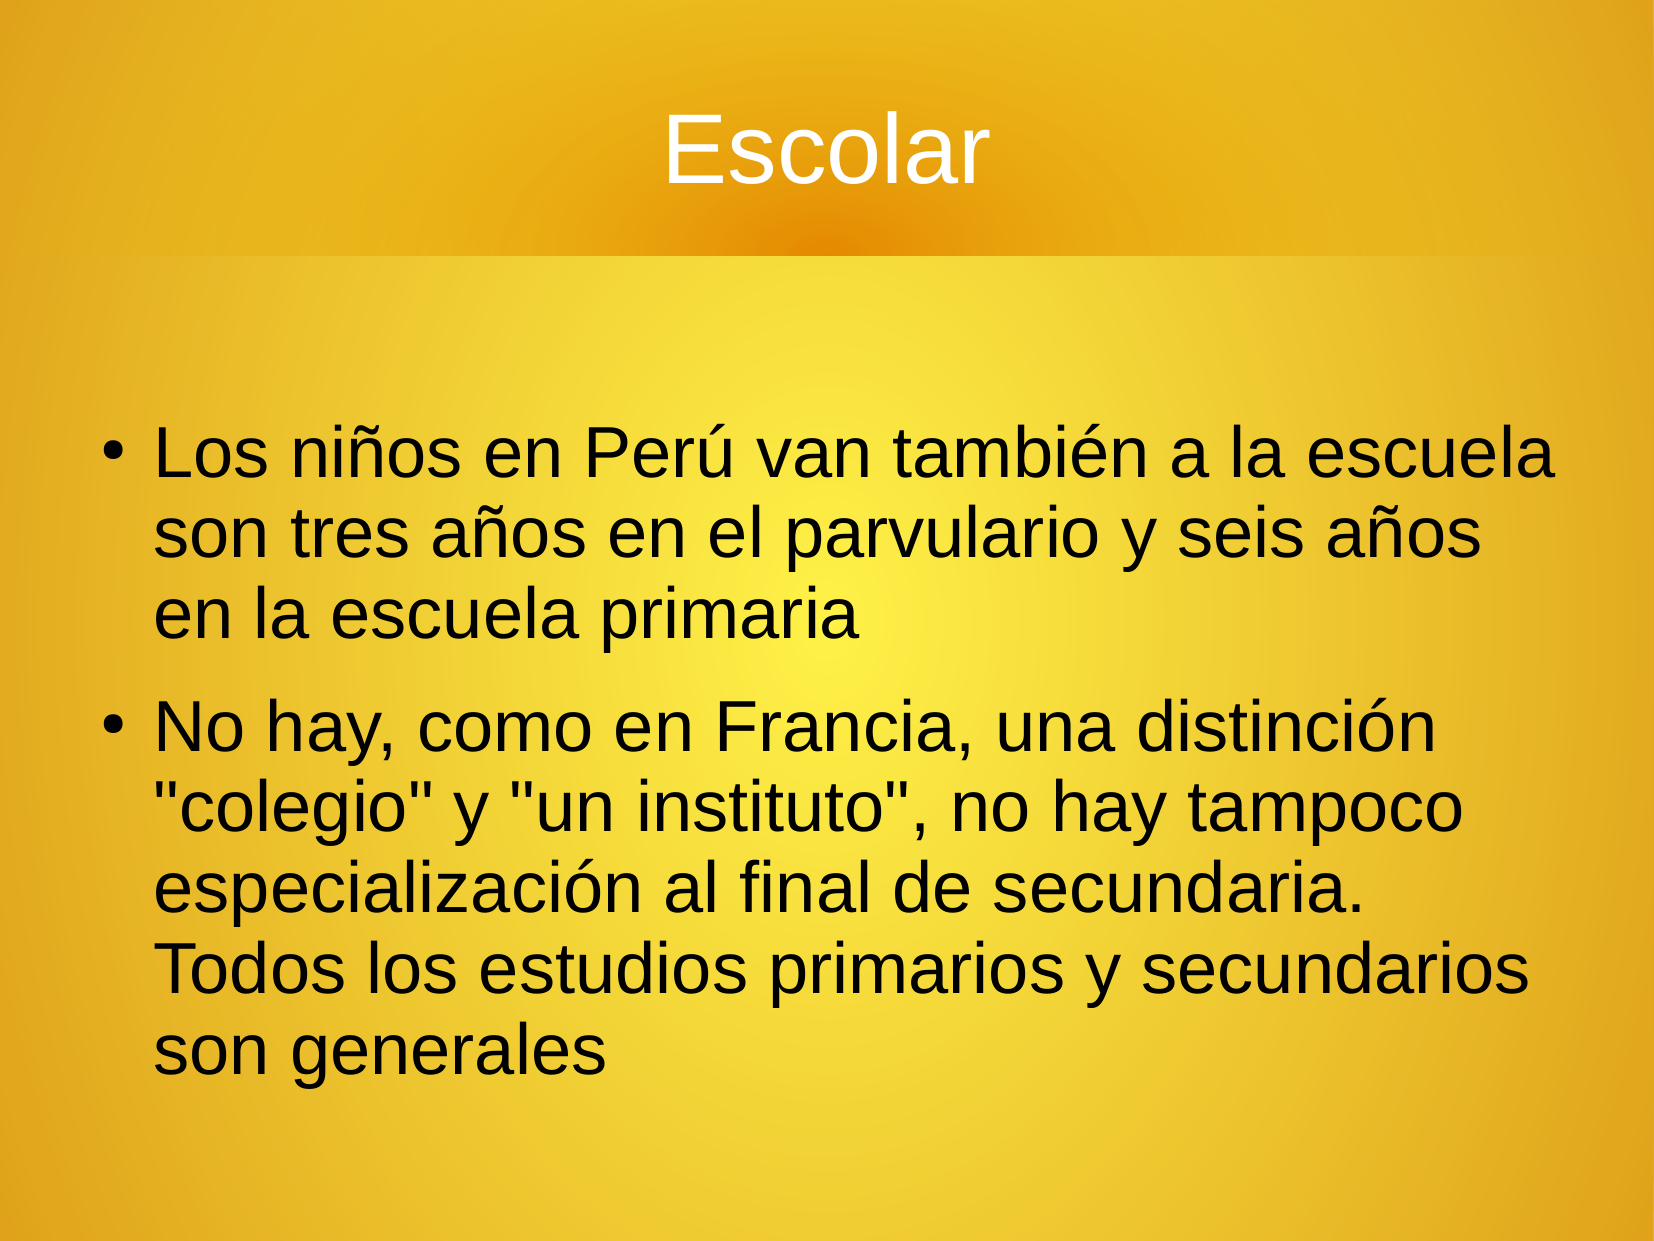

# Escolar
Los niños en Perú van también a la escuela son tres años en el parvulario y seis años en la escuela primaria
No hay, como en Francia, una distinción "colegio" y "un instituto", no hay tampoco especialización al final de secundaria. Todos los estudios primarios y secundarios son generales